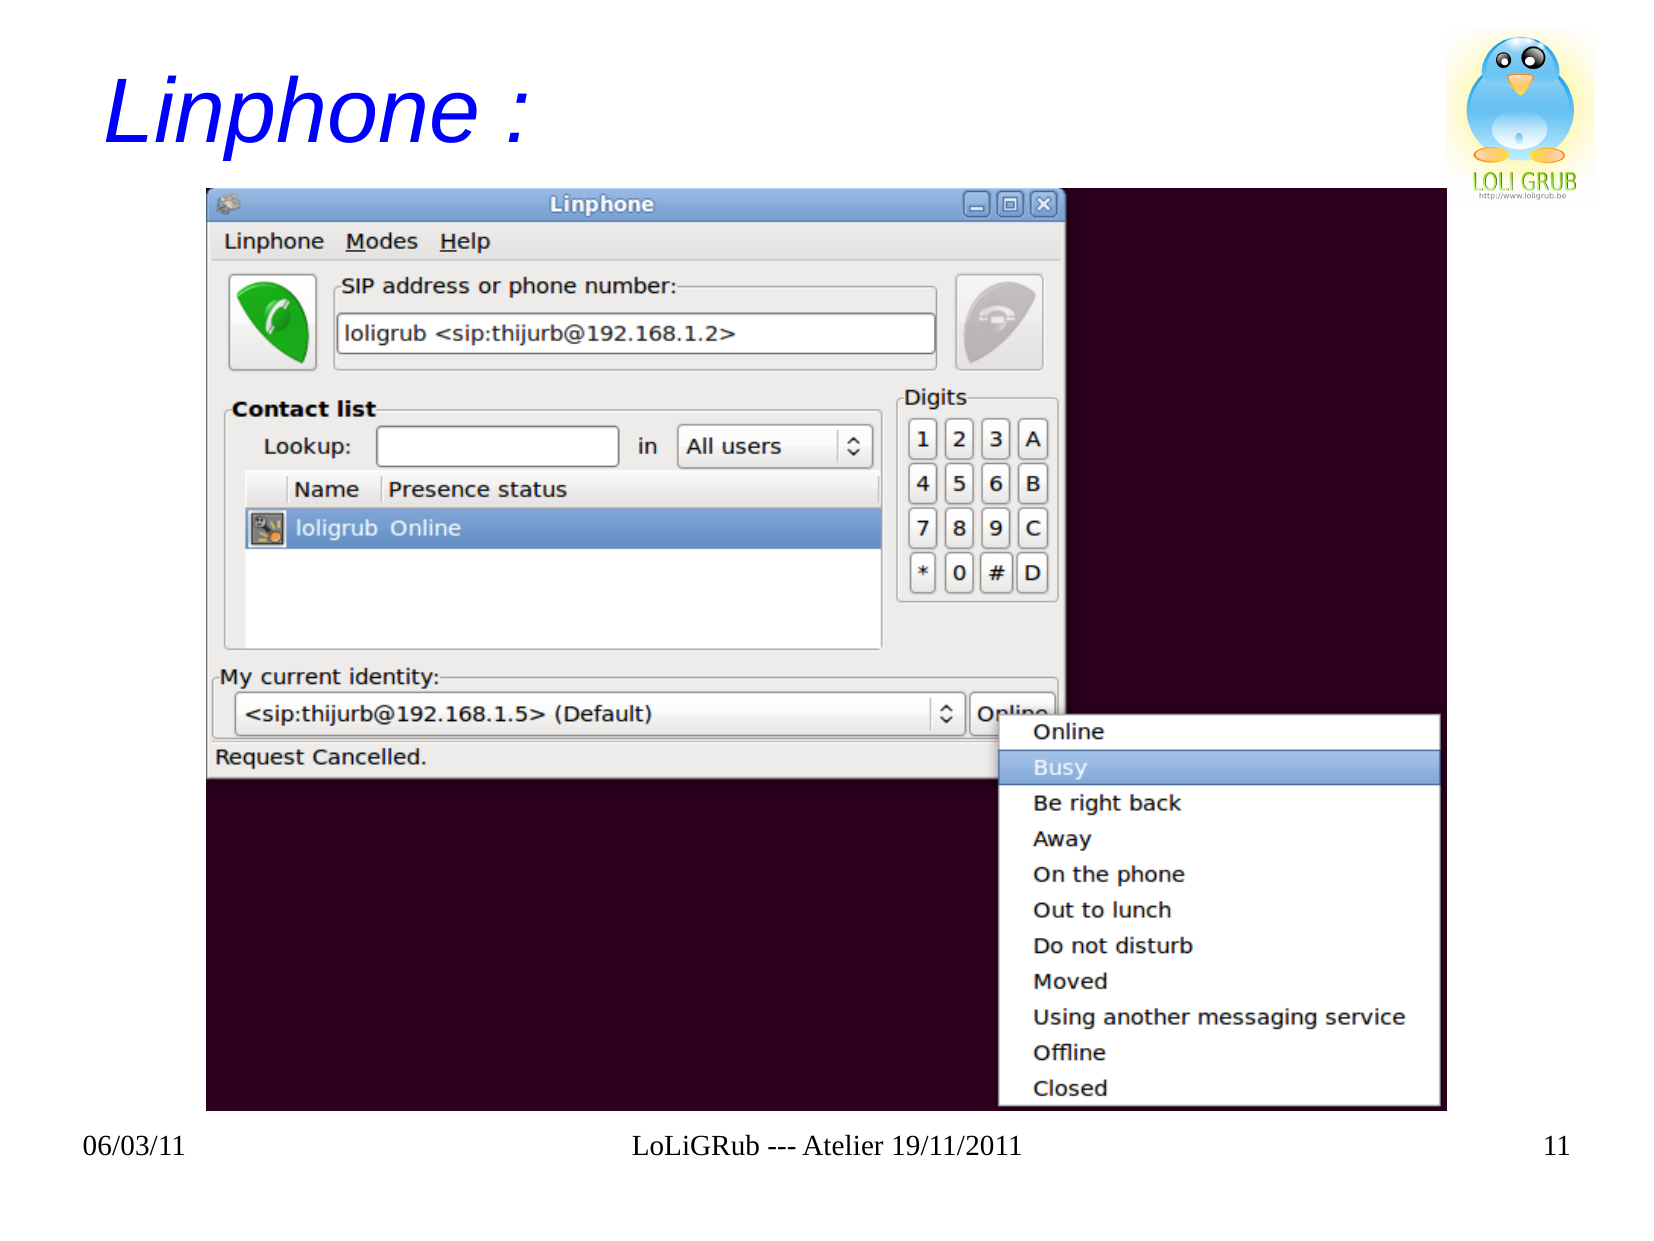

Linphone :
06/03/11
LoLiGRub --- Atelier 19/11/2011
11